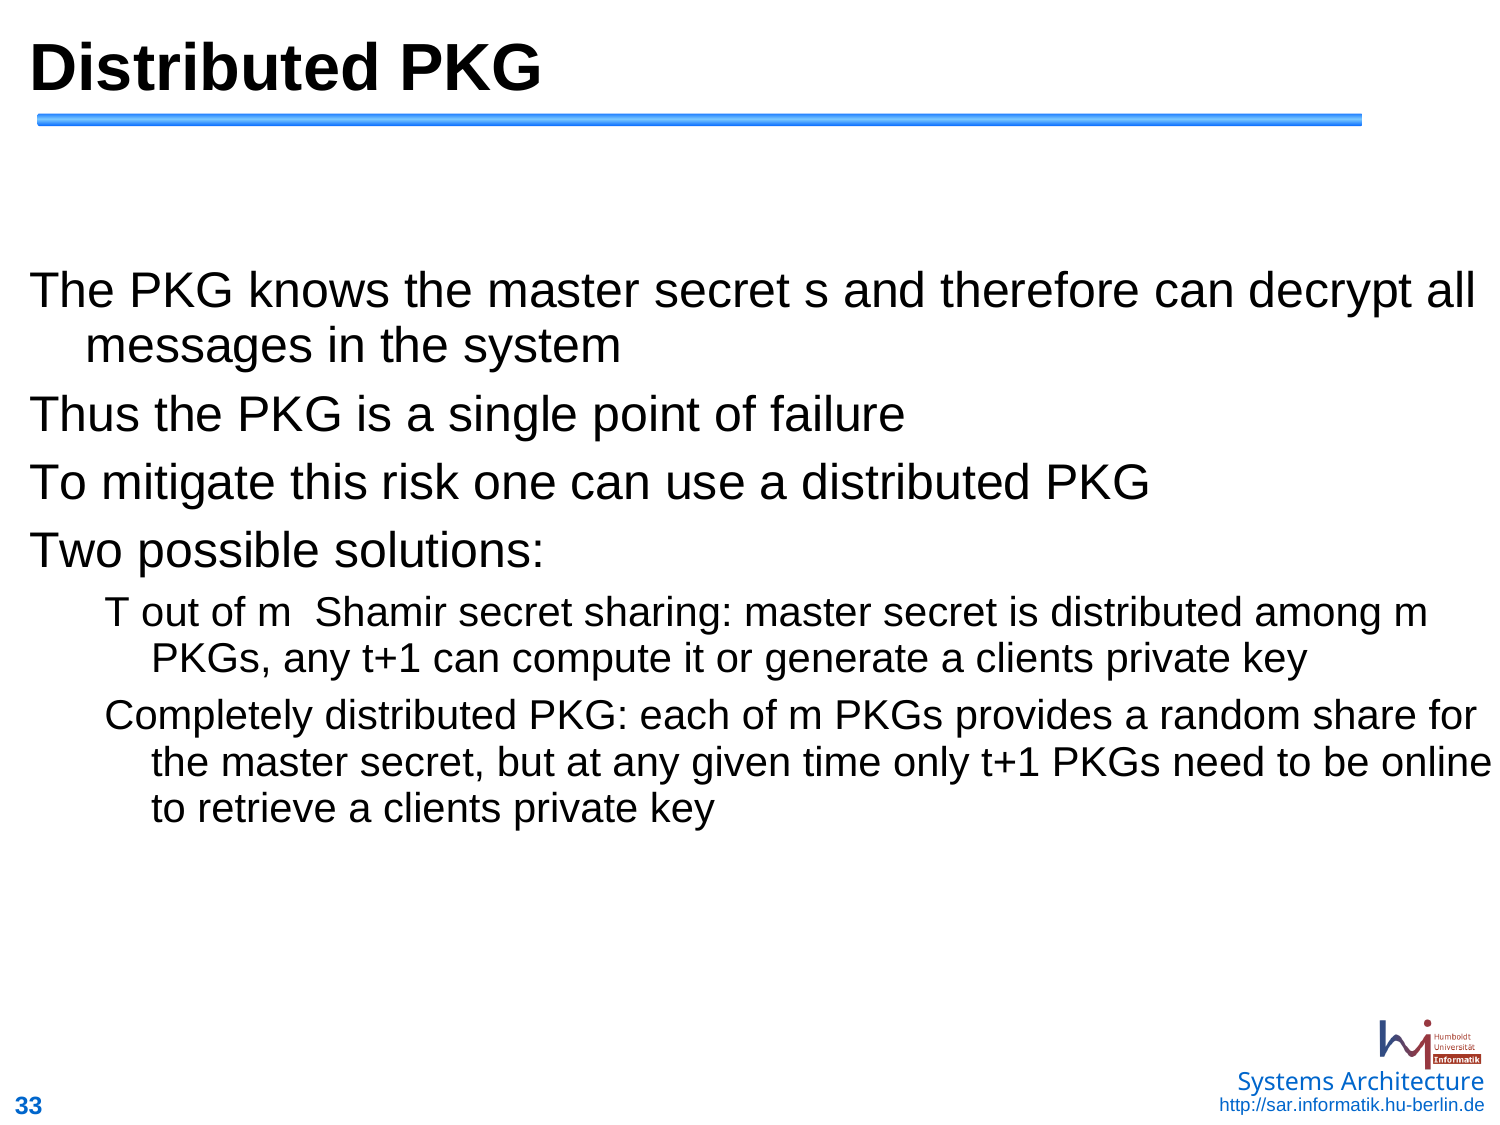

# Distributed PKG
The PKG knows the master secret s and therefore can decrypt all messages in the system
Thus the PKG is a single point of failure
To mitigate this risk one can use a distributed PKG
Two possible solutions:
T out of m Shamir secret sharing: master secret is distributed among m PKGs, any t+1 can compute it or generate a clients private key
Completely distributed PKG: each of m PKGs provides a random share for the master secret, but at any given time only t+1 PKGs need to be online to retrieve a clients private key